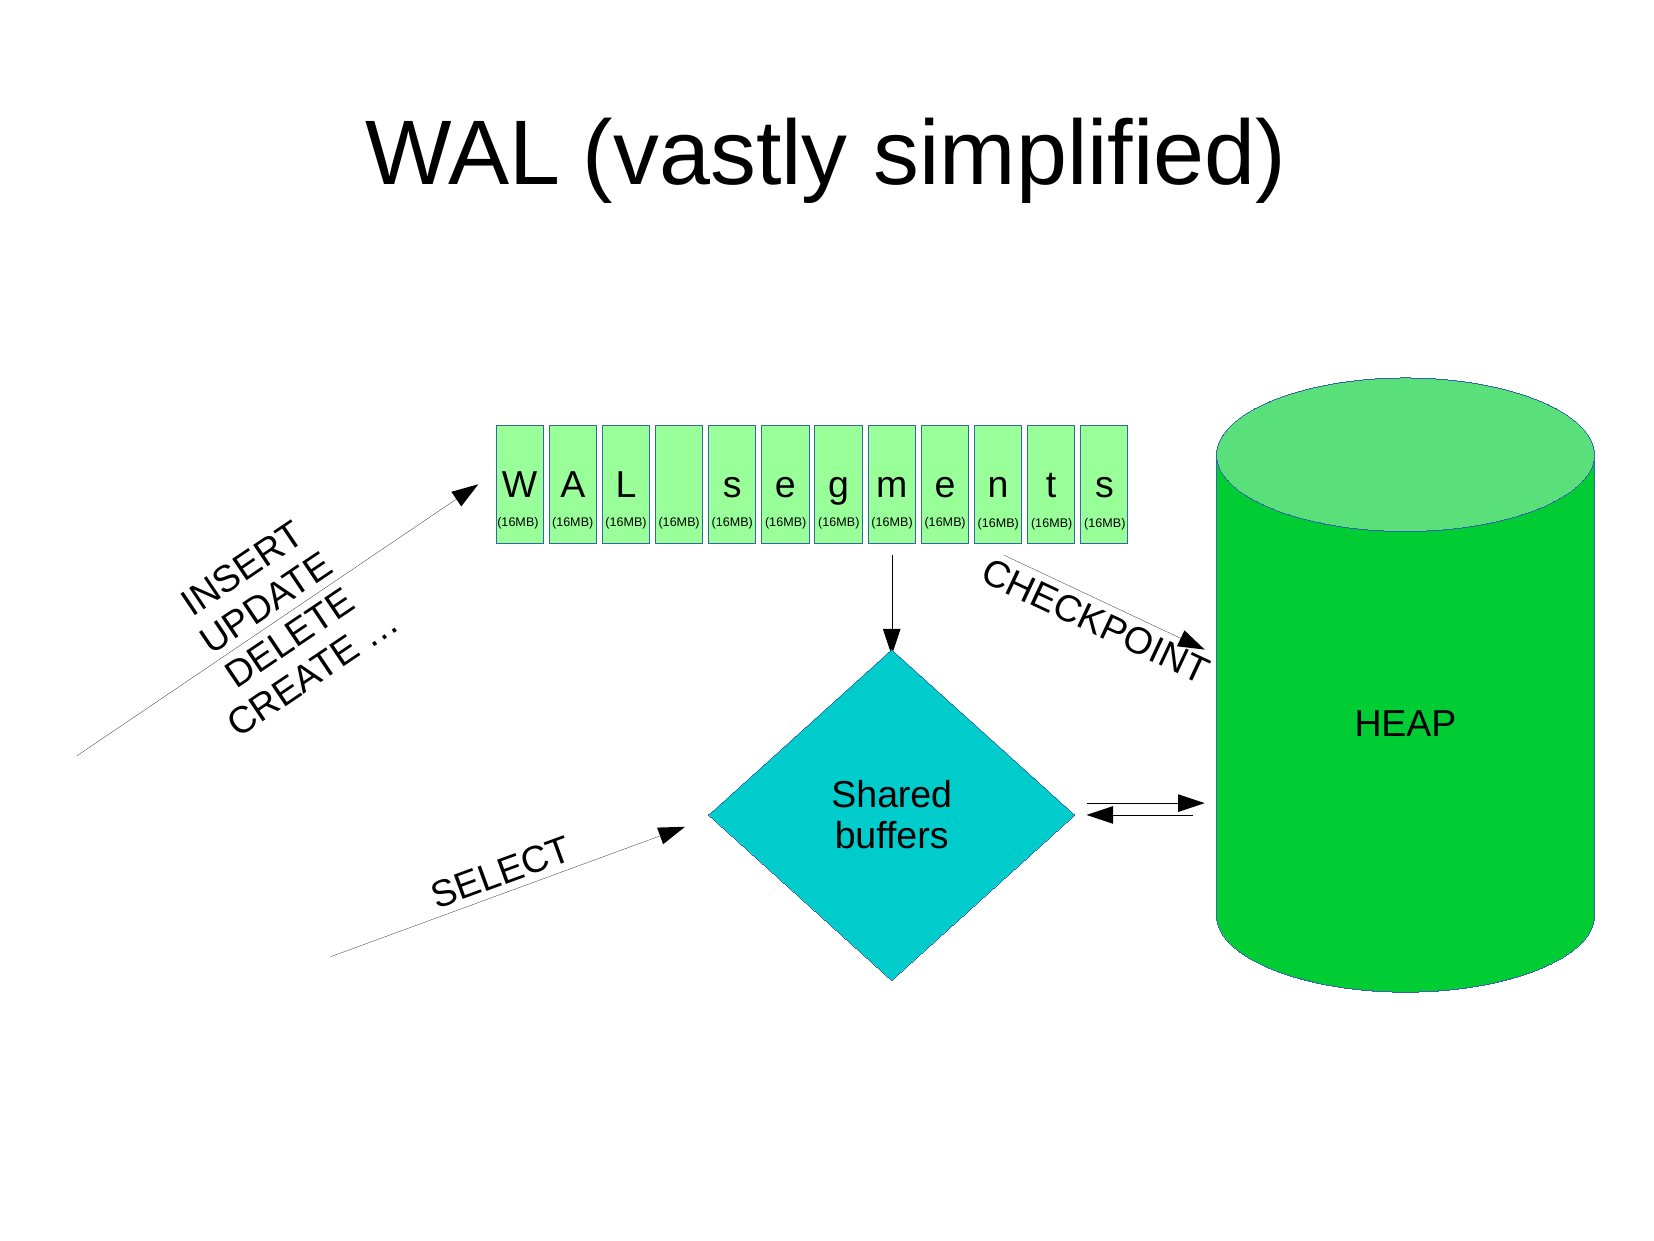

# WAL (vastly simplified)
HEAP
W
A
L
s
e
g
m
e
n
t
s
INSERT
UPDATE
DELETE
CREATE …
(16MB)
(16MB)
(16MB)
(16MB)
(16MB)
(16MB)
(16MB)
(16MB)
(16MB)
(16MB)
(16MB)
(16MB)
CHECKPOINT
Shared
buffers
SELECT